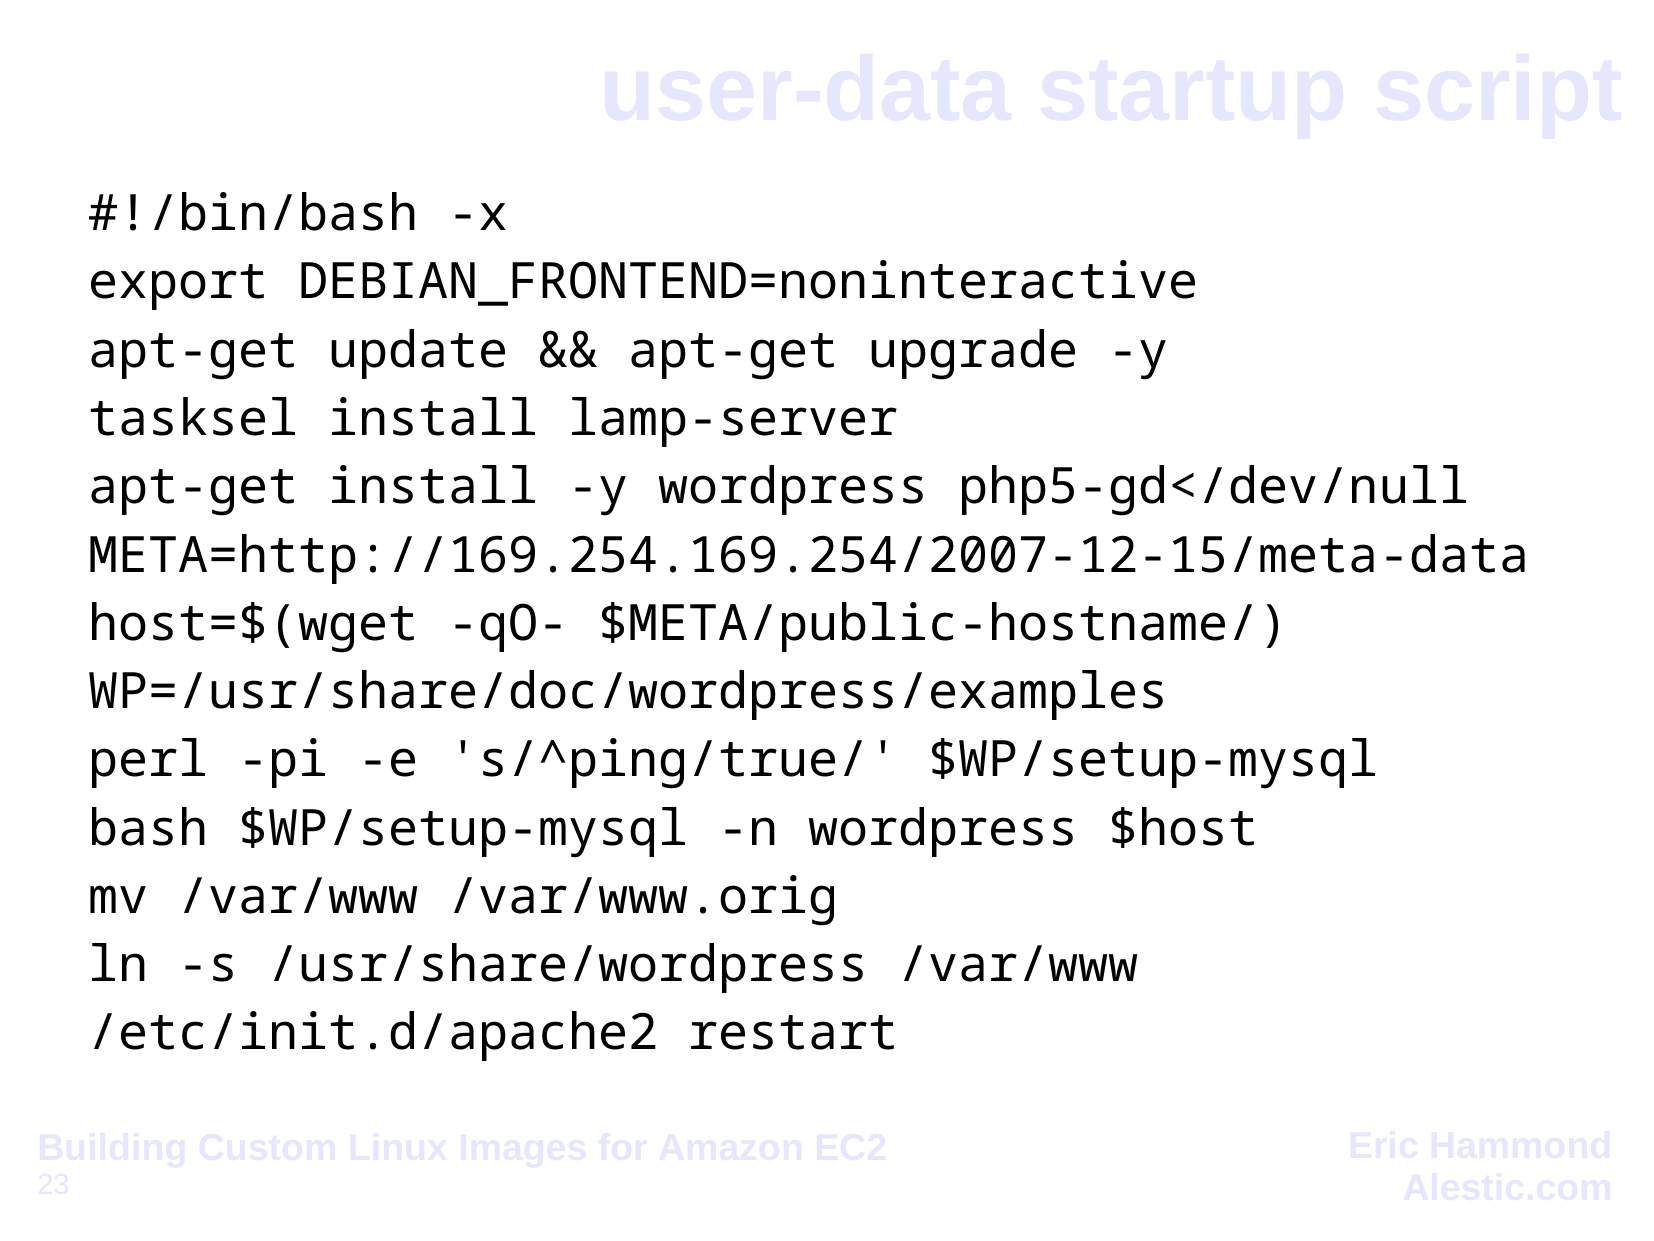

# user-data startup script
#!/bin/bash -x
export DEBIAN_FRONTEND=noninteractive
apt-get update && apt-get upgrade -y
tasksel install lamp-server
apt-get install -y wordpress php5-gd</dev/null
META=http://169.254.169.254/2007-12-15/meta-data
host=$(wget -qO- $META/public-hostname/)
WP=/usr/share/doc/wordpress/examples
perl -pi -e 's/^ping/true/' $WP/setup-mysql
bash $WP/setup-mysql -n wordpress $host
mv /var/www /var/www.orig
ln -s /usr/share/wordpress /var/www
/etc/init.d/apache2 restart
23
Eric Hammond
Alestic.com